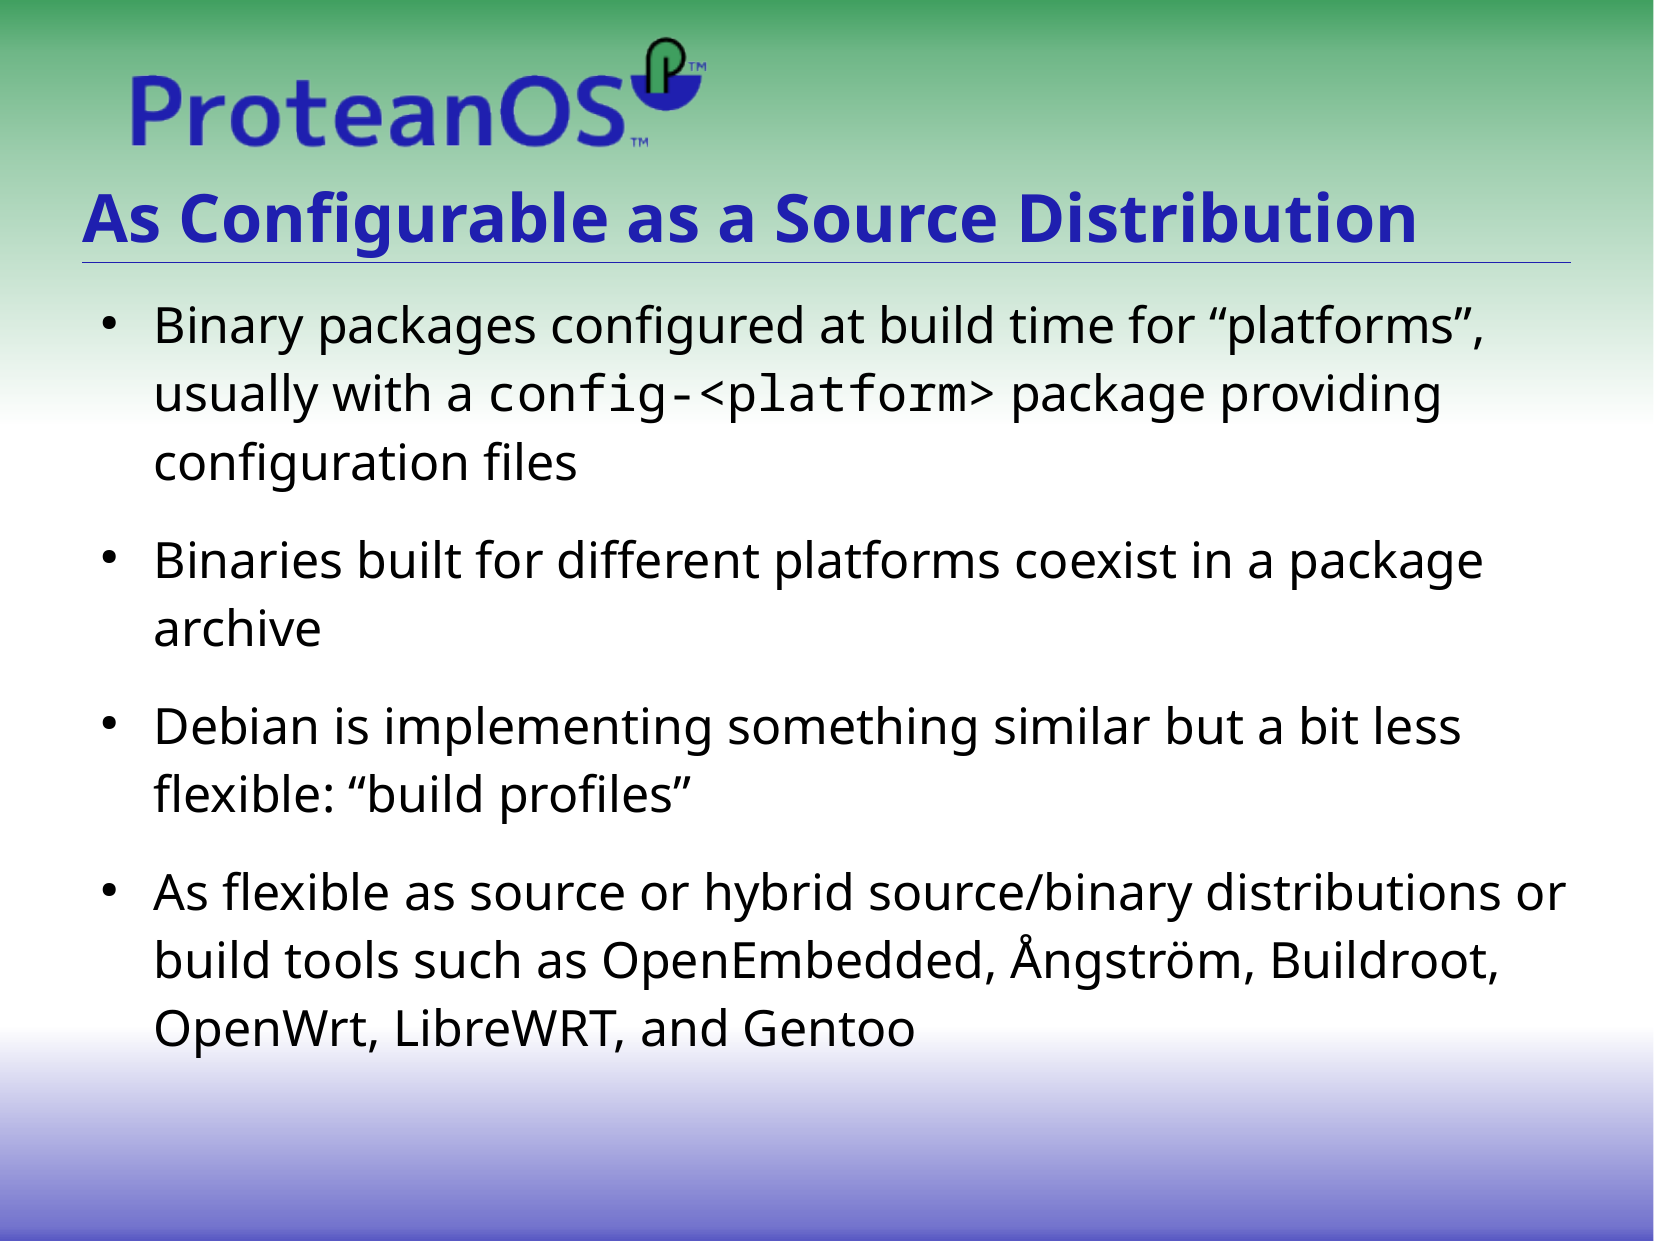

# As Configurable as a Source Distribution
Binary packages configured at build time for “platforms”, usually with a config-<platform> package providing configuration files
Binaries built for different platforms coexist in a package archive
Debian is implementing something similar but a bit less flexible: “build profiles”
As flexible as source or hybrid source/binary distributions or build tools such as OpenEmbedded, Ångström, Buildroot, OpenWrt, LibreWRT, and Gentoo